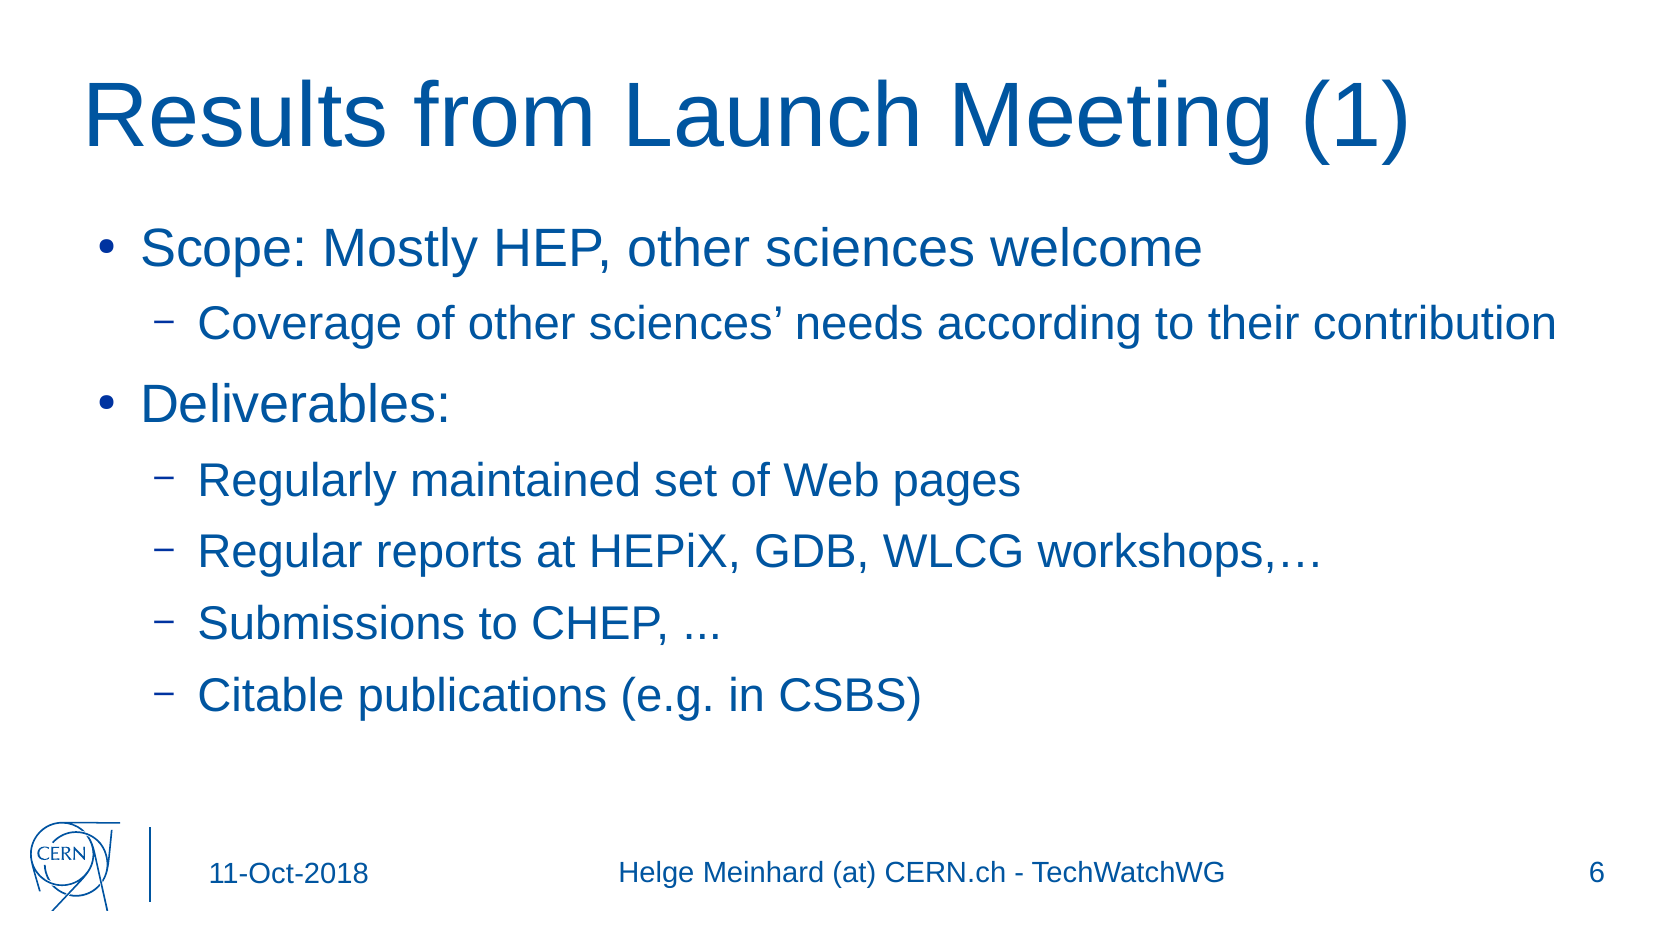

# Results from Launch Meeting (1)
Scope: Mostly HEP, other sciences welcome
Coverage of other sciences’ needs according to their contribution
Deliverables:
Regularly maintained set of Web pages
Regular reports at HEPiX, GDB, WLCG workshops,…
Submissions to CHEP, ...
Citable publications (e.g. in CSBS)
Helge Meinhard (at) CERN.ch - TechWatchWG
6
11-Oct-2018